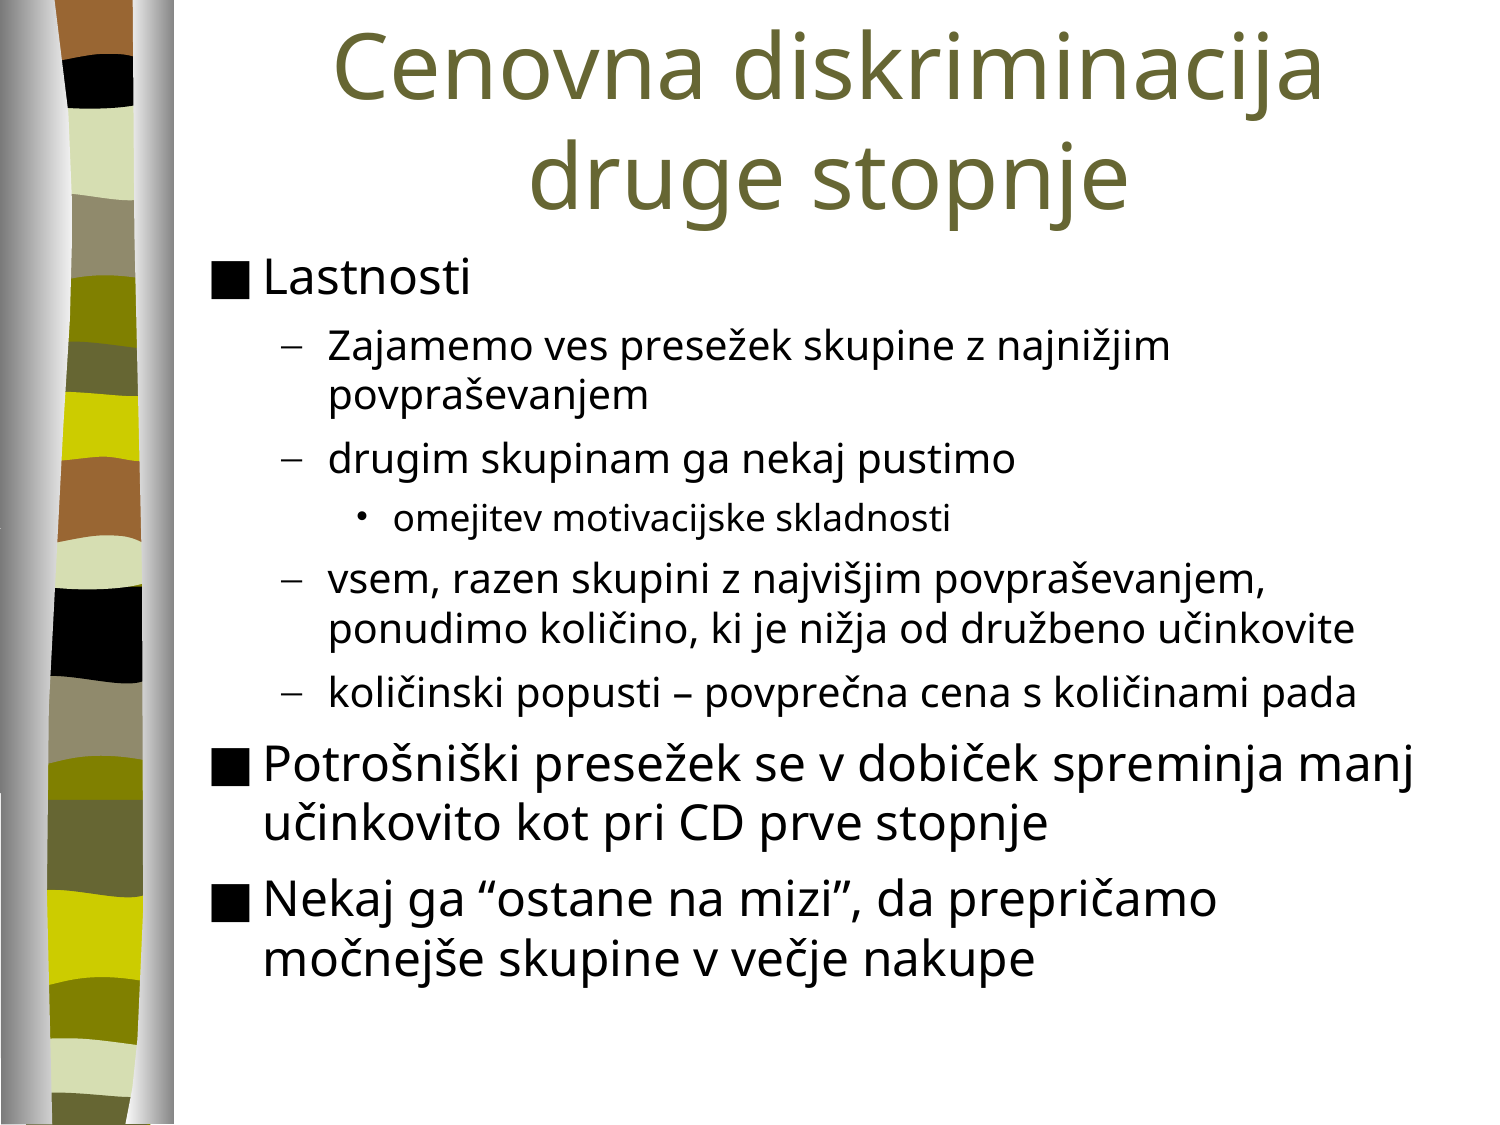

Cenovna diskriminacija druge stopnje
# Lastnosti
Zajamemo ves presežek skupine z najnižjim povpraševanjem
drugim skupinam ga nekaj pustimo
omejitev motivacijske skladnosti
vsem, razen skupini z najvišjim povpraševanjem, ponudimo količino, ki je nižja od družbeno učinkovite
količinski popusti – povprečna cena s količinami pada
Potrošniški presežek se v dobiček spreminja manj učinkovito kot pri CD prve stopnje
Nekaj ga “ostane na mizi”, da prepričamo močnejše skupine v večje nakupe